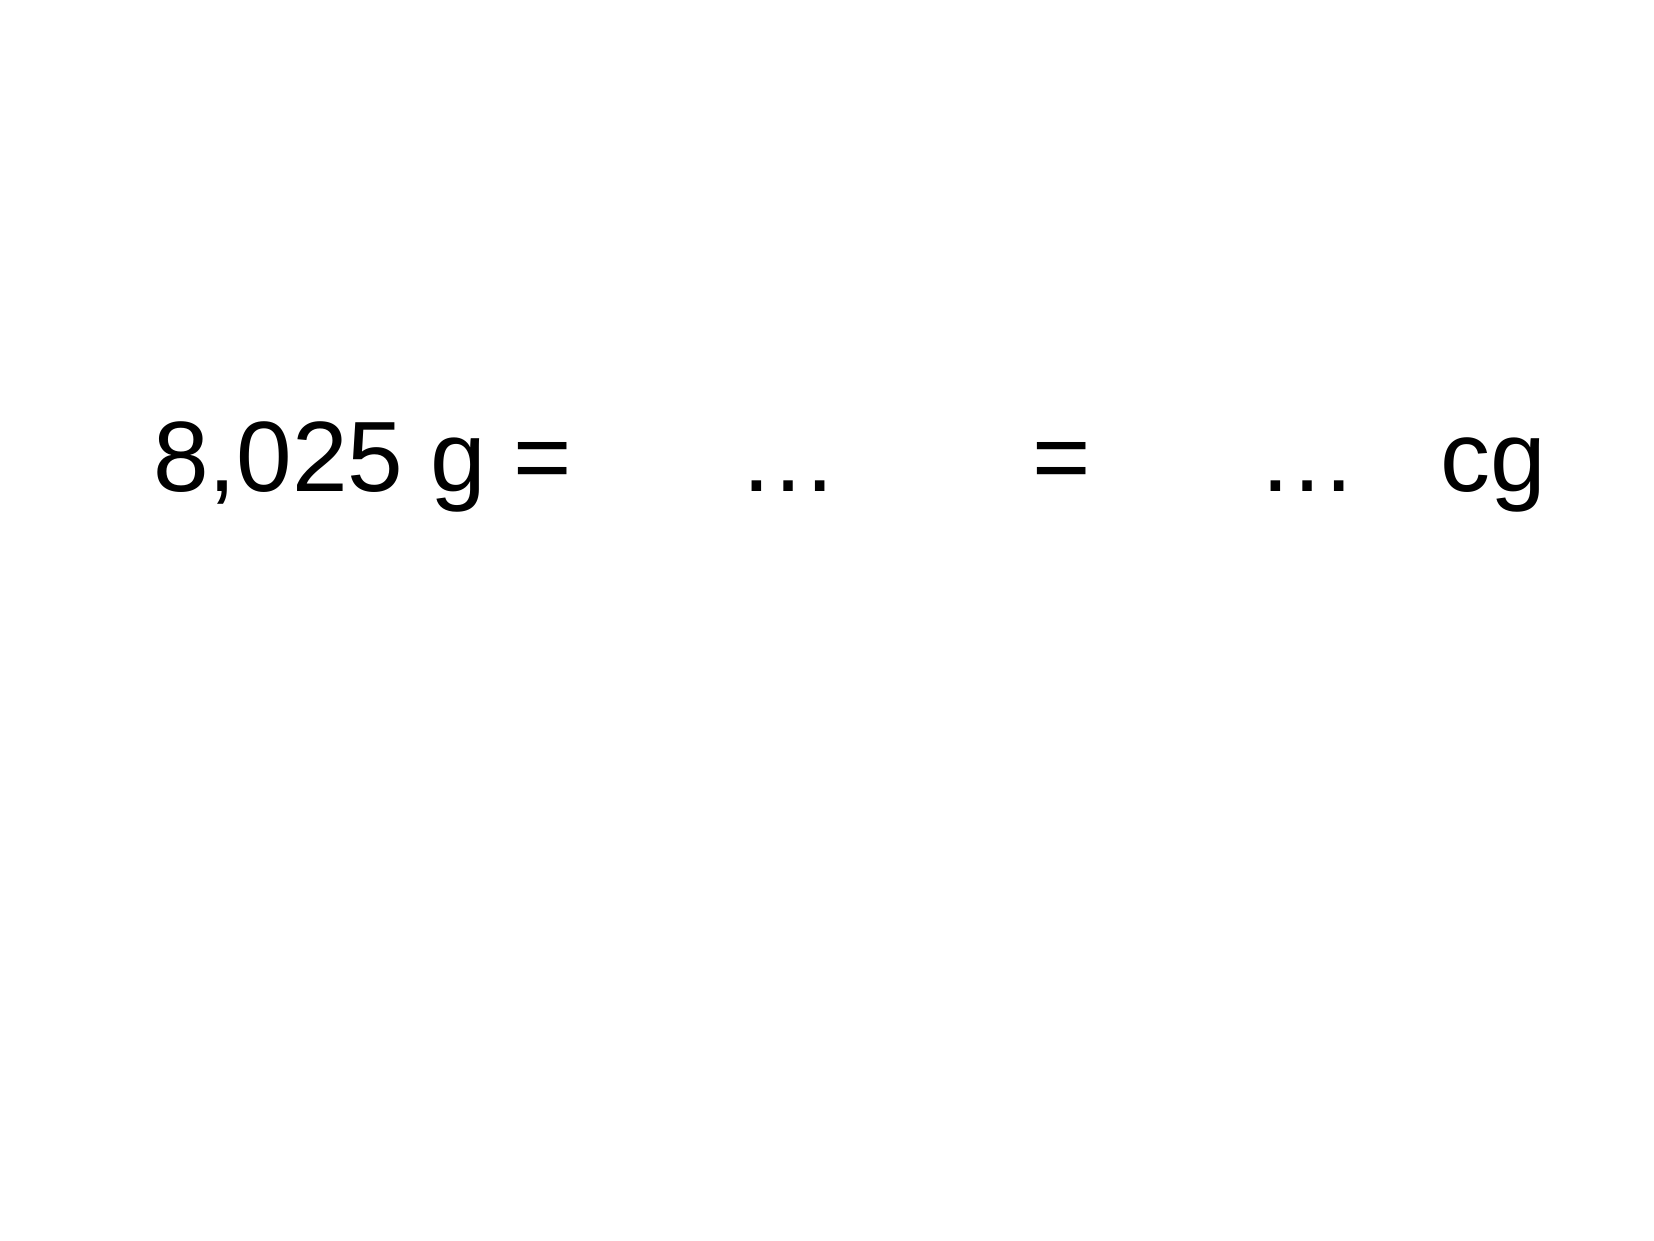

# 8,025 g = … = … cg